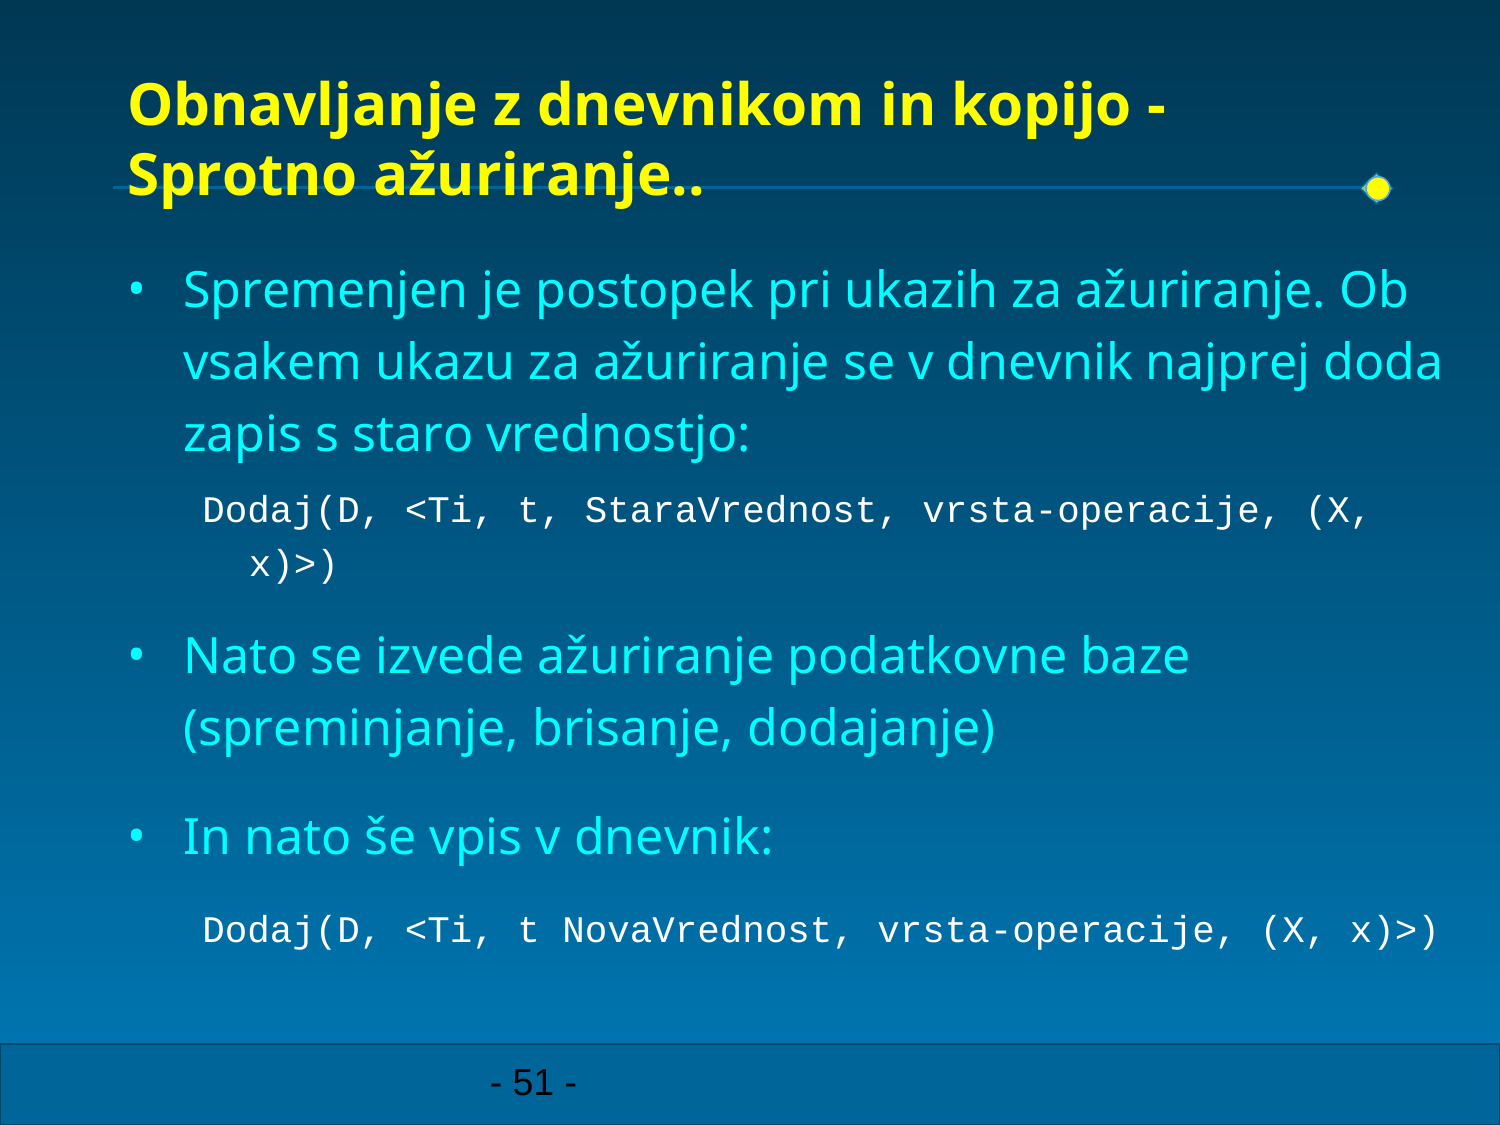

Obnavljanje z dnevnikom in kopijo - Sprotno ažuriranje..
# Spremenjen je postopek pri ukazih za ažuriranje. Ob vsakem ukazu za ažuriranje se v dnevnik najprej doda zapis s staro vrednostjo:
Dodaj(D, <Ti, t, StaraVrednost, vrsta-operacije, (X, x)>)
Nato se izvede ažuriranje podatkovne baze (spreminjanje, brisanje, dodajanje)
In nato še vpis v dnevnik:
Dodaj(D, <Ti, t NovaVrednost, vrsta-operacije, (X, x)>)